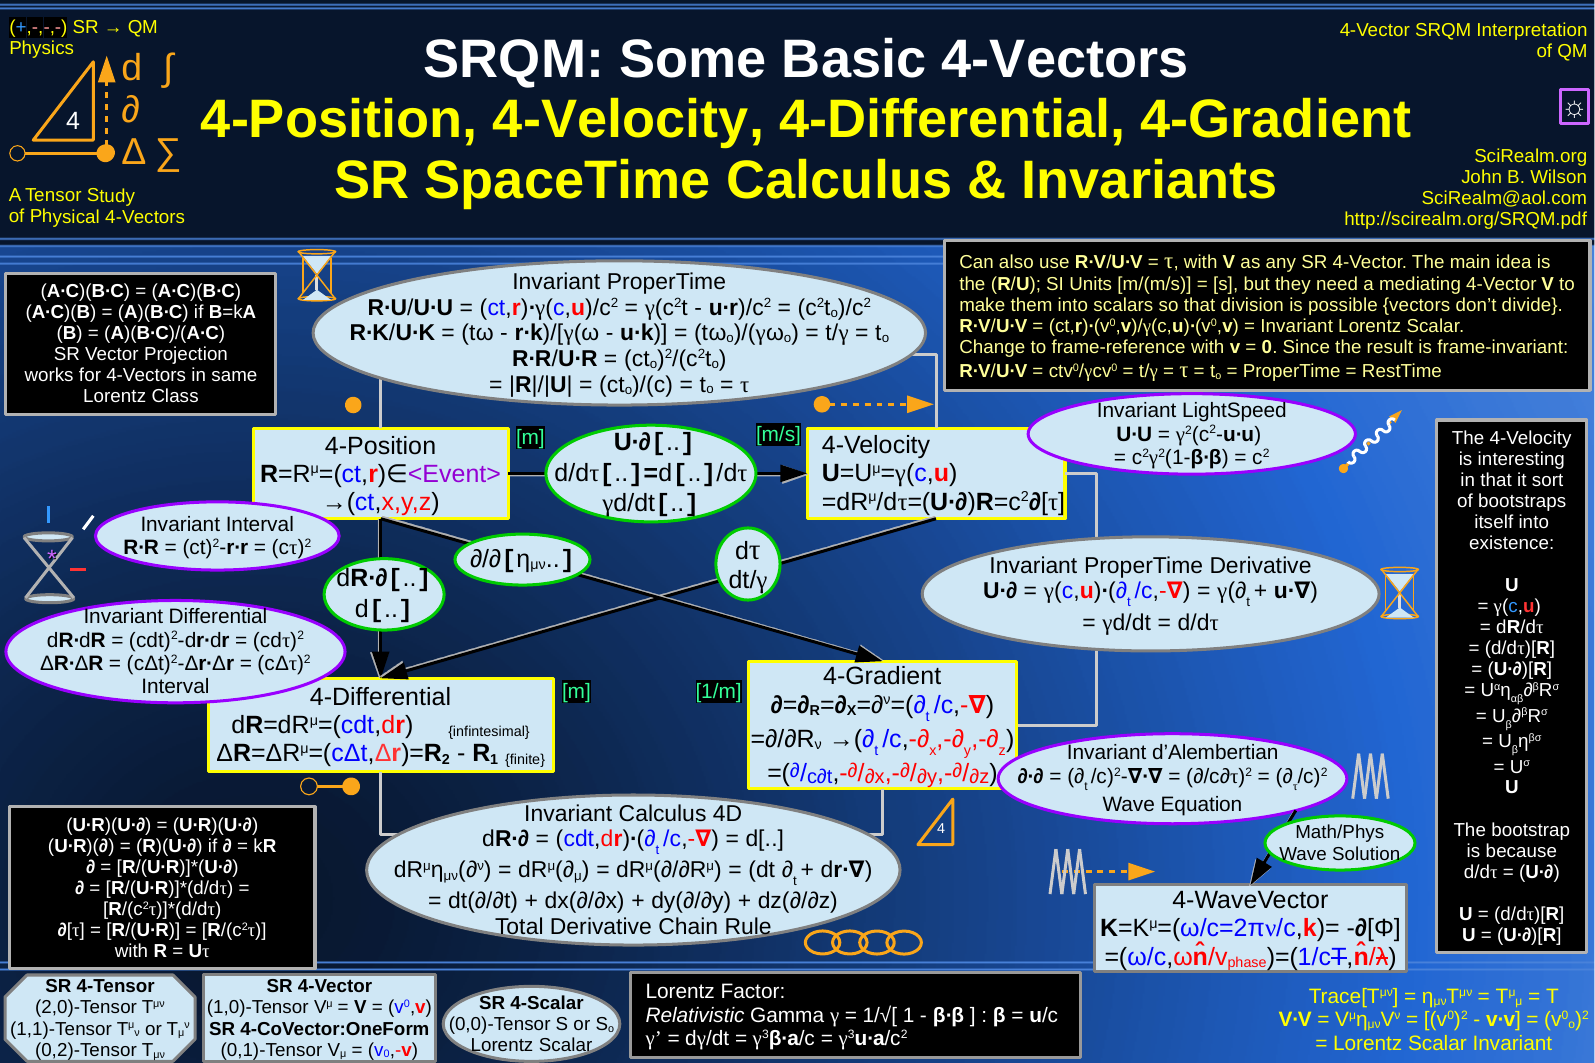

# SRQM: Some Basic 4-Vectors 4-Position, 4-Velocity, 4-Differential, 4-Gradient SR SpaceTime Calculus & Invariants
(+,-,-,-) SR → QM
Physics
A Tensor Study
of Physical 4-Vectors
4-Vector SRQM Interpretation
of QM
SciRealm.org
John B. Wilson
SciRealm@aol.com
http://scirealm.org/SRQM.pdf
d ∫
∂
Δ ∑
4
☼
Can also use R∙V/U∙V = τ, with V as any SR 4-Vector. The main idea is the (R/U); SI Units [m/(m/s)] = [s], but they need a mediating 4-Vector V to make them into scalars so that division is possible {vectors don’t divide}.
R∙V/U∙V = (ct,r)∙(v0,v)/γ(c,u)∙(v0,v) = Invariant Lorentz Scalar.
Change to frame-reference with v = 0. Since the result is frame-invariant:
R∙V/U∙V = ctv0/γcv0 = t/γ = τ = to = ProperTime = RestTime
Invariant ProperTime
R∙U/U∙U = (ct,r)∙γ(c,u)/c2 = γ(c2t - u∙r)/c2 = (c2to)/c2
R∙K/U∙K = (tω - r∙k)/[γ(ω - u∙k)] = (tωo)/(γωo) = t/γ = to
R∙R/U∙R = (cto)2/(c2to)
= |R|/|U| = (cto)/(c) = to = τ
(A∙C)(B∙C) = (A∙C)(B∙C)
(A∙C)(B) = (A)(B∙C) if B=kA
(B) = (A)(B∙C)/(A∙C)
SR Vector Projection
works for 4-Vectors in same
Lorentz Class
Invariant LightSpeed
U∙U = γ2(c2-u∙u)
= c2γ2(1-β∙β) = c2
[m/s]
[m]
The 4-Velocity is interesting in that it sort of bootstraps itself into existence:
U
= γ(c,u)
= dR/dτ
= (d/dτ)[R]
= (U∙∂)[R]
= Uαηαβ∂βRσ
= Uβ∂βRσ
= Uβηβσ
= Uσ
U
The bootstrap is because
d/dτ = (U∙∂)
U = (d/dτ)[R]
U = (U∙∂)[R]
 U∙∂[..]
d/dτ[..]=d[..]/dτ
γd/dt[..]
4-Position
R=Rμ=(ct,r)∈<Event>
→(ct,x,y,z)
4-Velocity
U=Uμ=γ(c,u)
=dRμ/dτ=(U∙∂)R=c2∂[τ]
Invariant Interval
R∙R = (ct)2-r∙r = (cτ)2
*
dτ
dt/γ
∂/∂[ημν..]
Invariant ProperTime Derivative
U∙∂ = γ(c,u)∙(∂t /c,-∇) = γ(∂t + u∙∇)
= γd/dt = d/dτ
dR∙∂[..]
d[..]
Invariant Differential
dR∙dR = (cdt)2-dr∙dr = (cdτ)2
ΔR∙ΔR = (cΔt)2-Δr∙Δr = (cΔτ)2
Interval
4-Gradient
∂=∂R=∂X=∂ν=(∂t /c,-∇)
=∂/∂Rν →(∂t /c,-∂x,-∂y,-∂z)
=(∂/c∂t,-∂/∂x,-∂/∂y,-∂/∂z)
[m]
[1/m]
4-Differential
dR=dRμ=(cdt,dr) {infintesimal}
ΔR=ΔRμ=(cΔt,Δr)=R2 - R1 {finite}
Invariant d’Alembertian
∂∙∂ = (∂t /c)2-∇∙∇ = (∂/c∂τ)2 = (∂τ/c)2
Wave Equation
Invariant Calculus 4D
dR∙∂ = (cdt,dr)∙(∂t /c,-∇) = d[..]
dRμημν(∂ν) = dRμ(∂μ) = dRμ(∂/∂Rμ) = (dt ∂t + dr∙∇)
= dt(∂/∂t) + dx(∂/∂x) + dy(∂/∂y) + dz(∂/∂z)
Total Derivative Chain Rule
4
(U∙R)(U∙∂) = (U∙R)(U∙∂)
(U∙R)(∂) = (R)(U∙∂) if ∂ = kR
∂ = [R/(U∙R)]*(U∙∂)
∂ = [R/(U∙R)]*(d/dτ) = [R/(c2τ)]*(d/dτ)
∂[τ] = [R/(U∙R)] = [R/(c2τ)]
with R = Uτ
Math/Phys
Wave Solution
4-WaveVector
K=Kμ=(ω/c=2πν/c,k)= -∂[Φ]
=(ω/c,ωn̂/vphase)=(1/cT,n̂/λ)
Lorentz Factor:
Relativistic Gamma γ = 1/√[ 1 - β∙β ] : β = u/c
γ’ = dγ/dt = γ3β∙a/c = γ3u∙a/c2
SR 4-Tensor
(2,0)-Tensor Tμν
(1,1)-Tensor Tμν or Tμν
(0,2)-Tensor Tμν
SR 4-Vector
(1,0)-Tensor Vμ = V = (v0,v)
SR 4-CoVector:OneForm
(0,1)-Tensor Vμ = (v0,-v)
Trace[Tμν] = ημνTμν = Tμμ = T
V∙V = VμημνVν = [(v0)2 - v∙v] = (v0o)2
= Lorentz Scalar Invariant
SR 4-Scalar
(0,0)-Tensor S or So
Lorentz Scalar